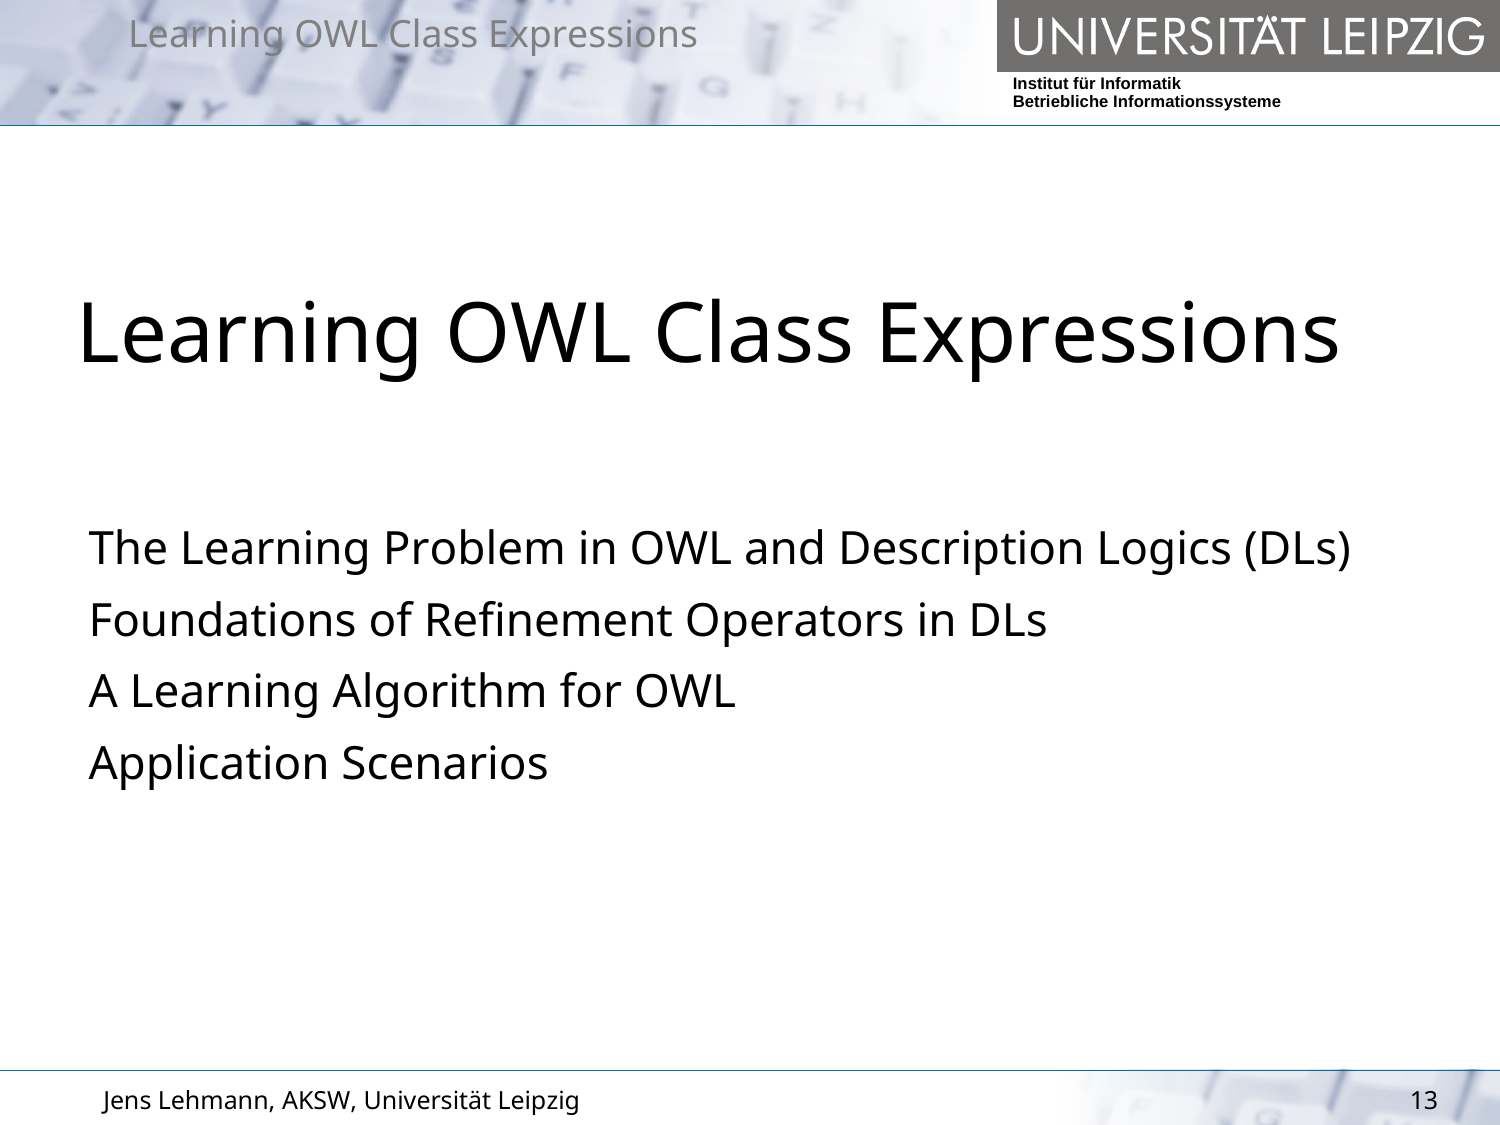

Learning OWL Class Expressions
# The Learning Problem in OWL and Description Logics (DLs)
Foundations of Refinement Operators in DLs
A Learning Algorithm for OWL
Application Scenarios
Jens Lehmann, AKSW, Universität Leipzig
13